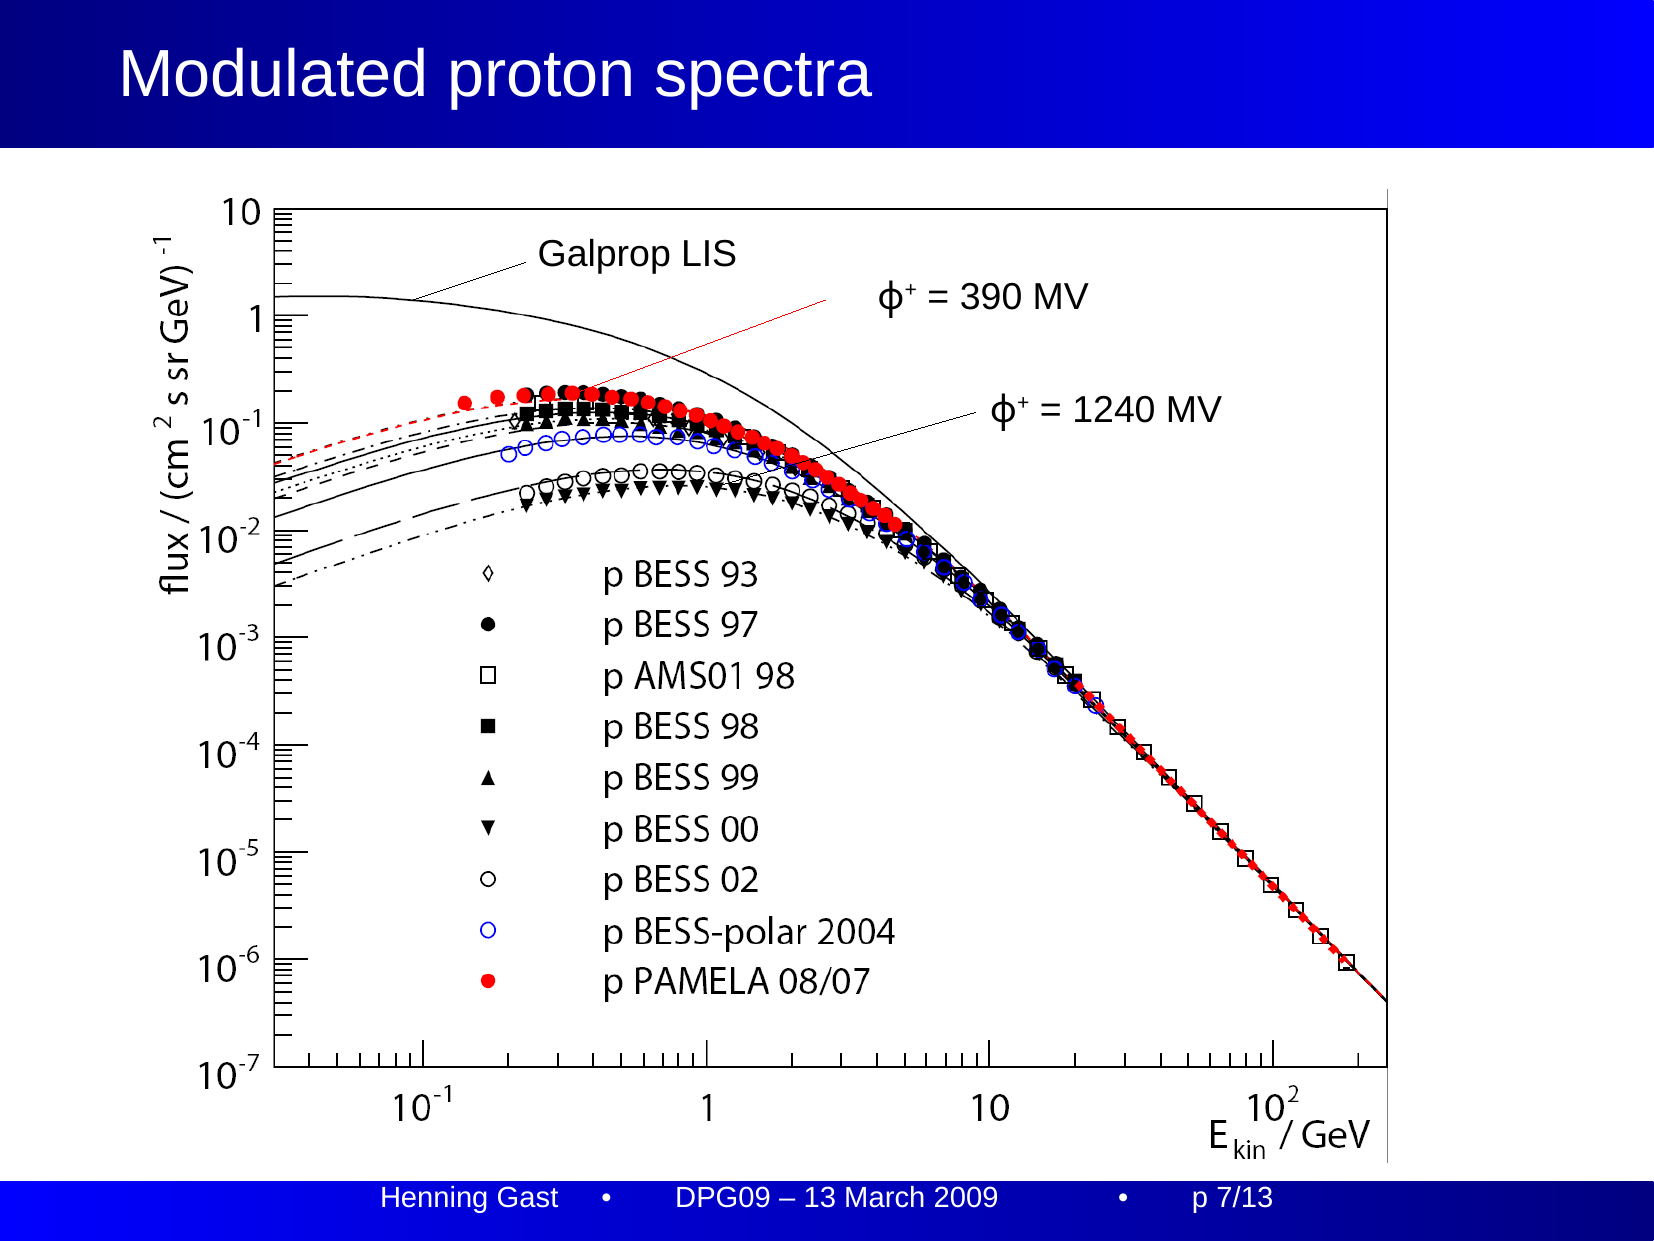

# Modulated proton spectra
Galprop LIS
ϕ+ = 390 MV
ϕ+ = 1240 MV